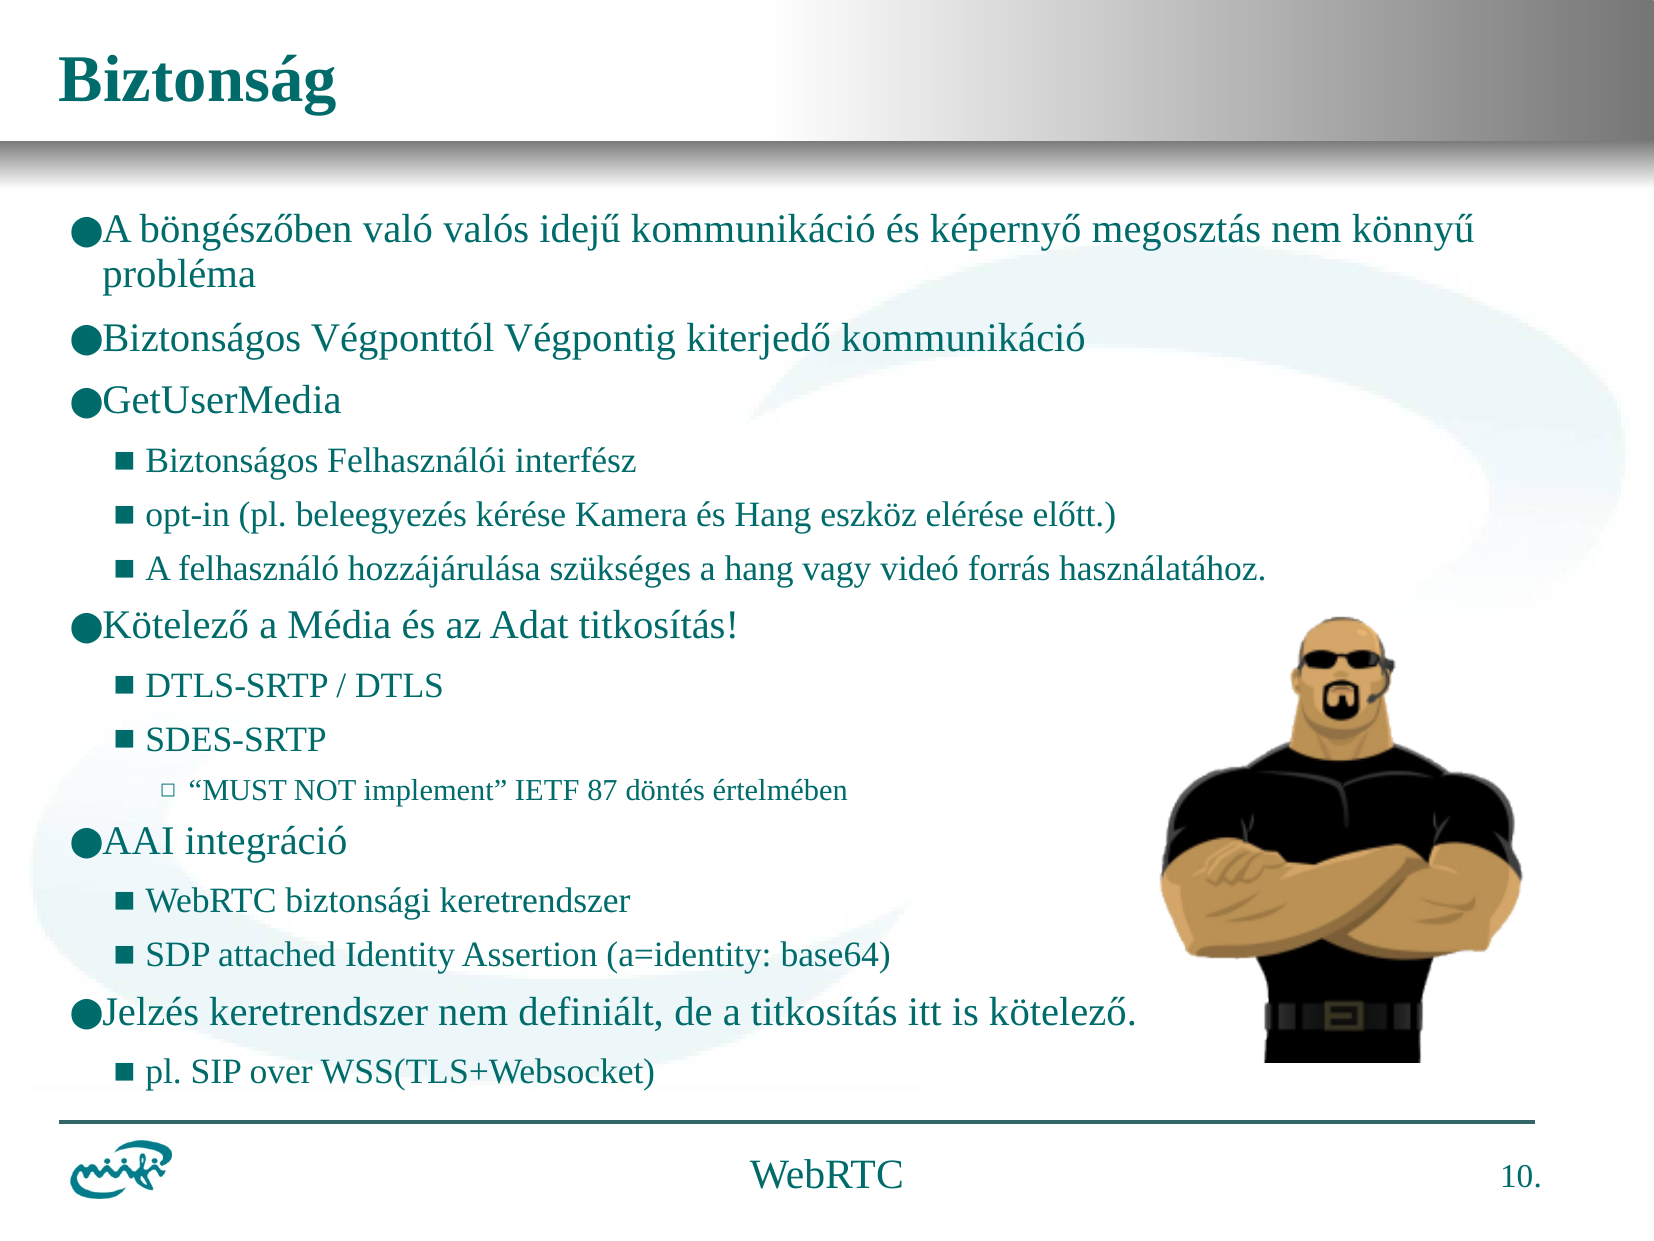

# Biztonság
A böngészőben való valós idejű kommunikáció és képernyő megosztás nem könnyű probléma
Biztonságos Végponttól Végpontig kiterjedő kommunikáció
GetUserMedia
Biztonságos Felhasználói interfész
opt-in (pl. beleegyezés kérése Kamera és Hang eszköz elérése előtt.)
A felhasználó hozzájárulása szükséges a hang vagy videó forrás használatához.
Kötelező a Média és az Adat titkosítás!
DTLS-SRTP / DTLS
SDES-SRTP
“MUST NOT implement” IETF 87 döntés értelmében
AAI integráció
WebRTC biztonsági keretrendszer
SDP attached Identity Assertion (a=identity: base64)
Jelzés keretrendszer nem definiált, de a titkosítás itt is kötelező.
pl. SIP over WSS(TLS+Websocket)
WebRTC
10